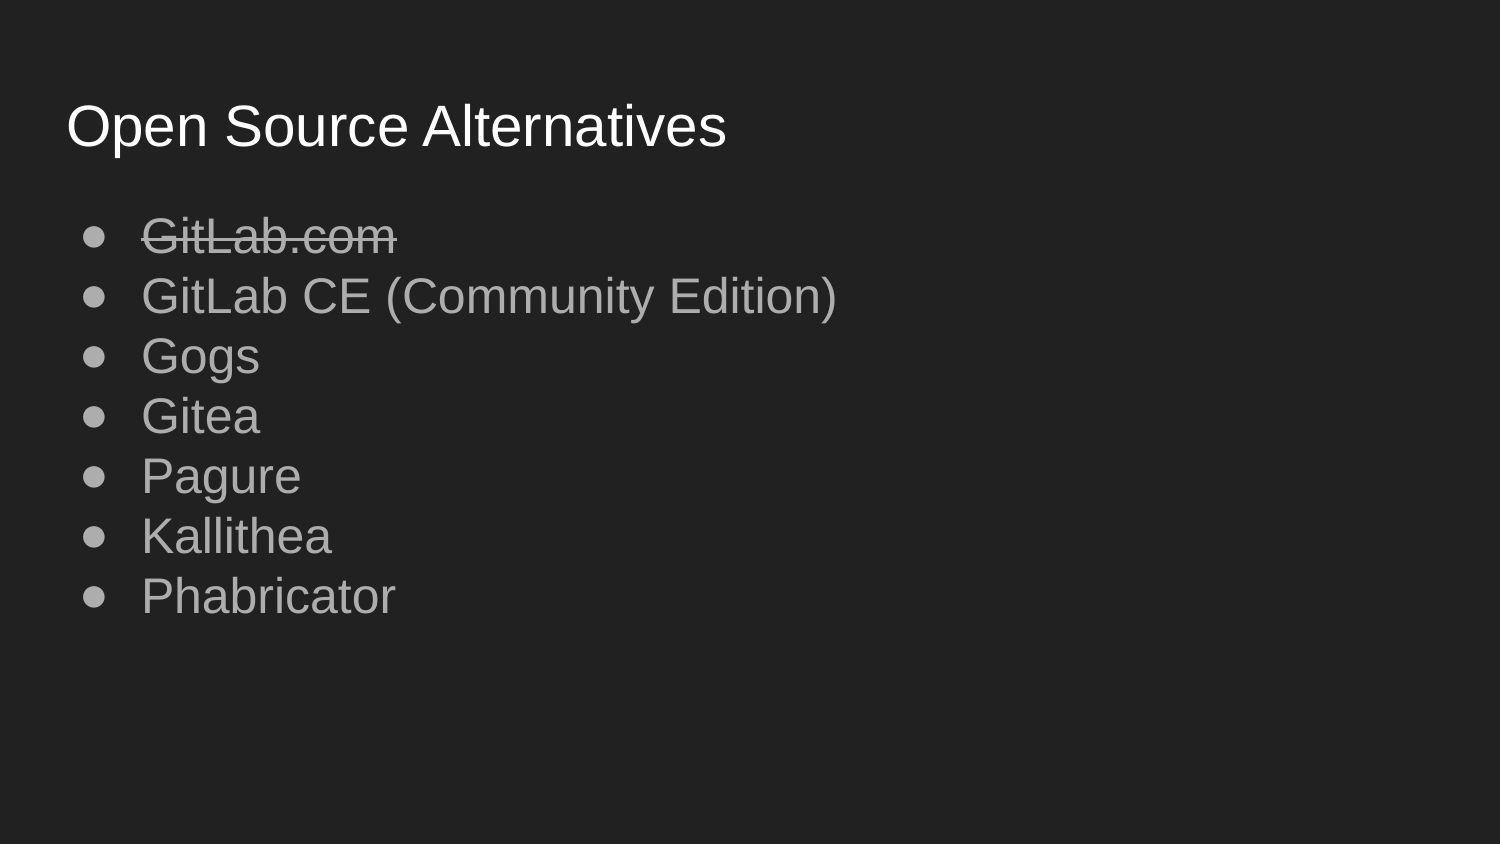

# Open Source Alternatives
GitLab.com
GitLab CE (Community Edition)
Gogs
Gitea
Pagure
Kallithea
Phabricator